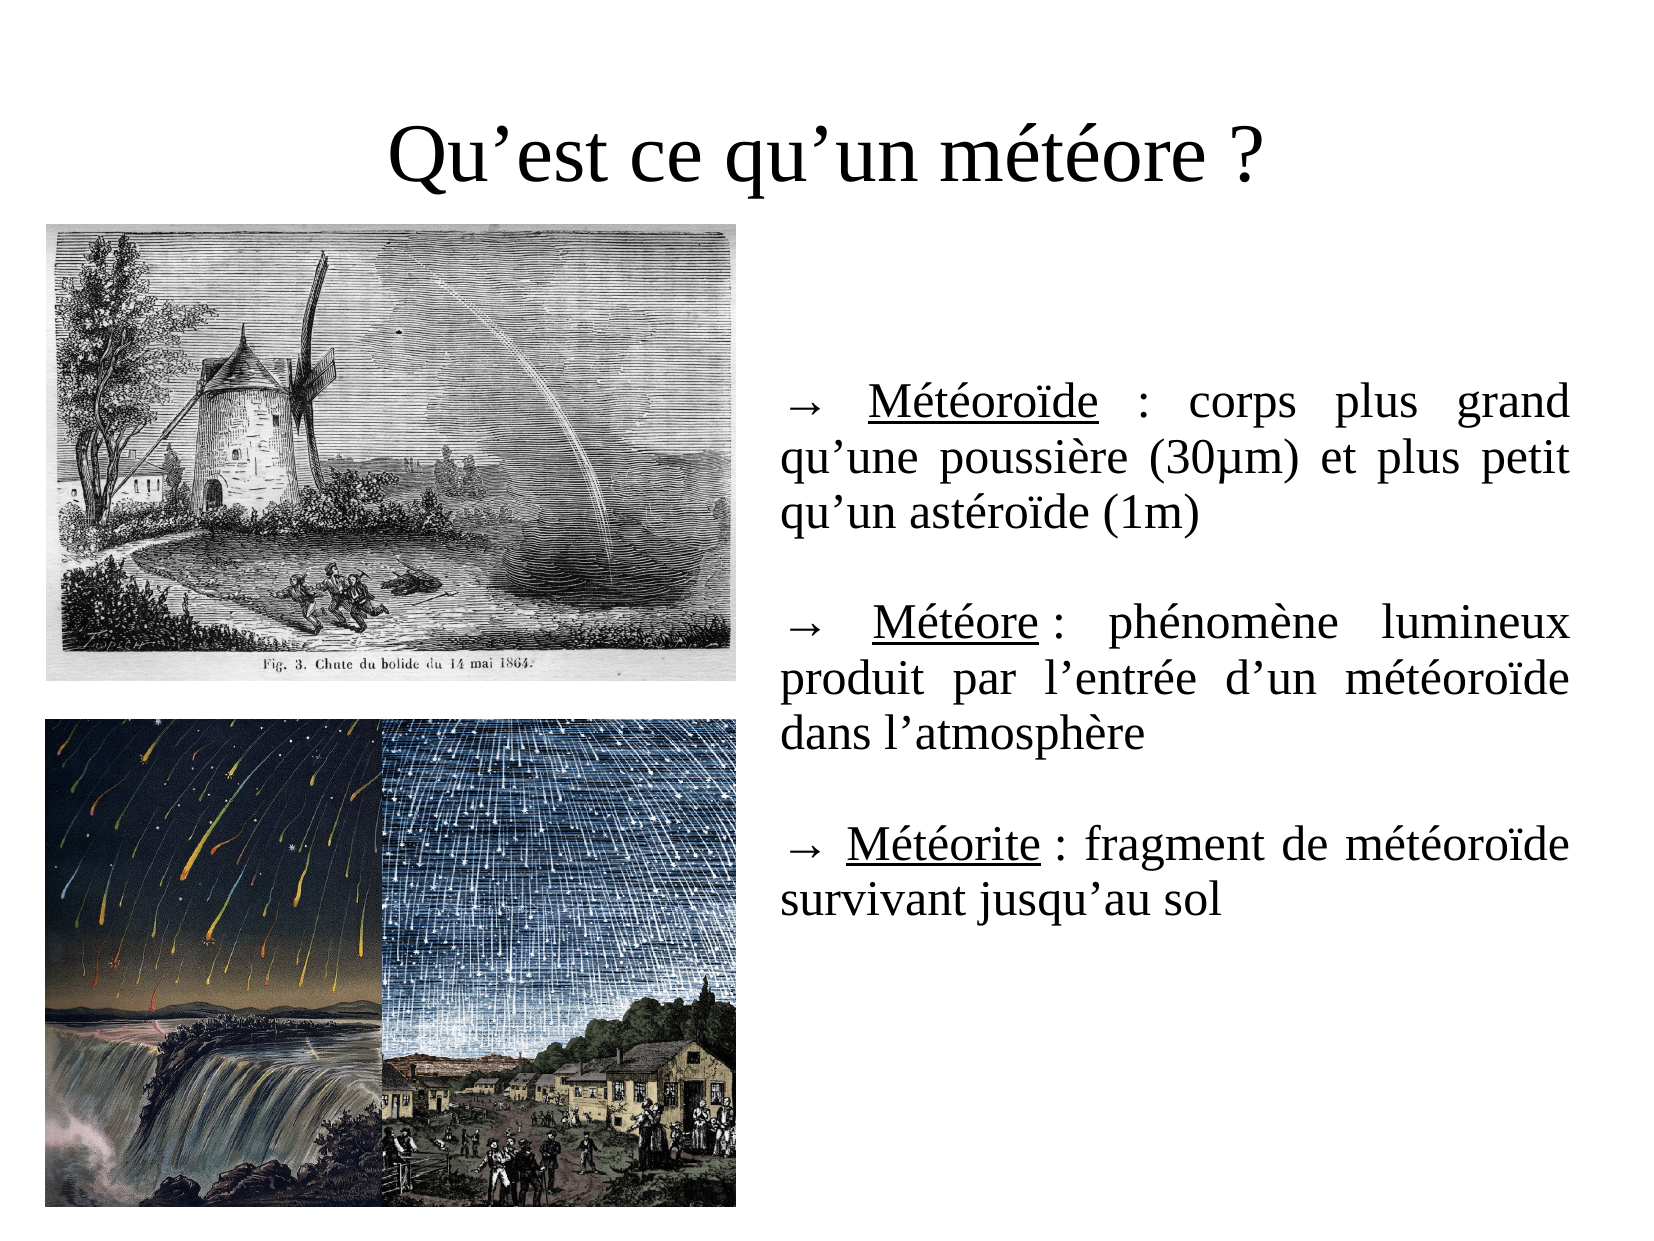

# Qu’est ce qu’un météore ?
→ Météoroïde : corps plus grand qu’une poussière (30µm) et plus petit qu’un astéroïde (1m)
→ Météore : phénomène lumineux produit par l’entrée d’un météoroïde dans l’atmosphère
→ Météorite : fragment de météoroïde survivant jusqu’au sol